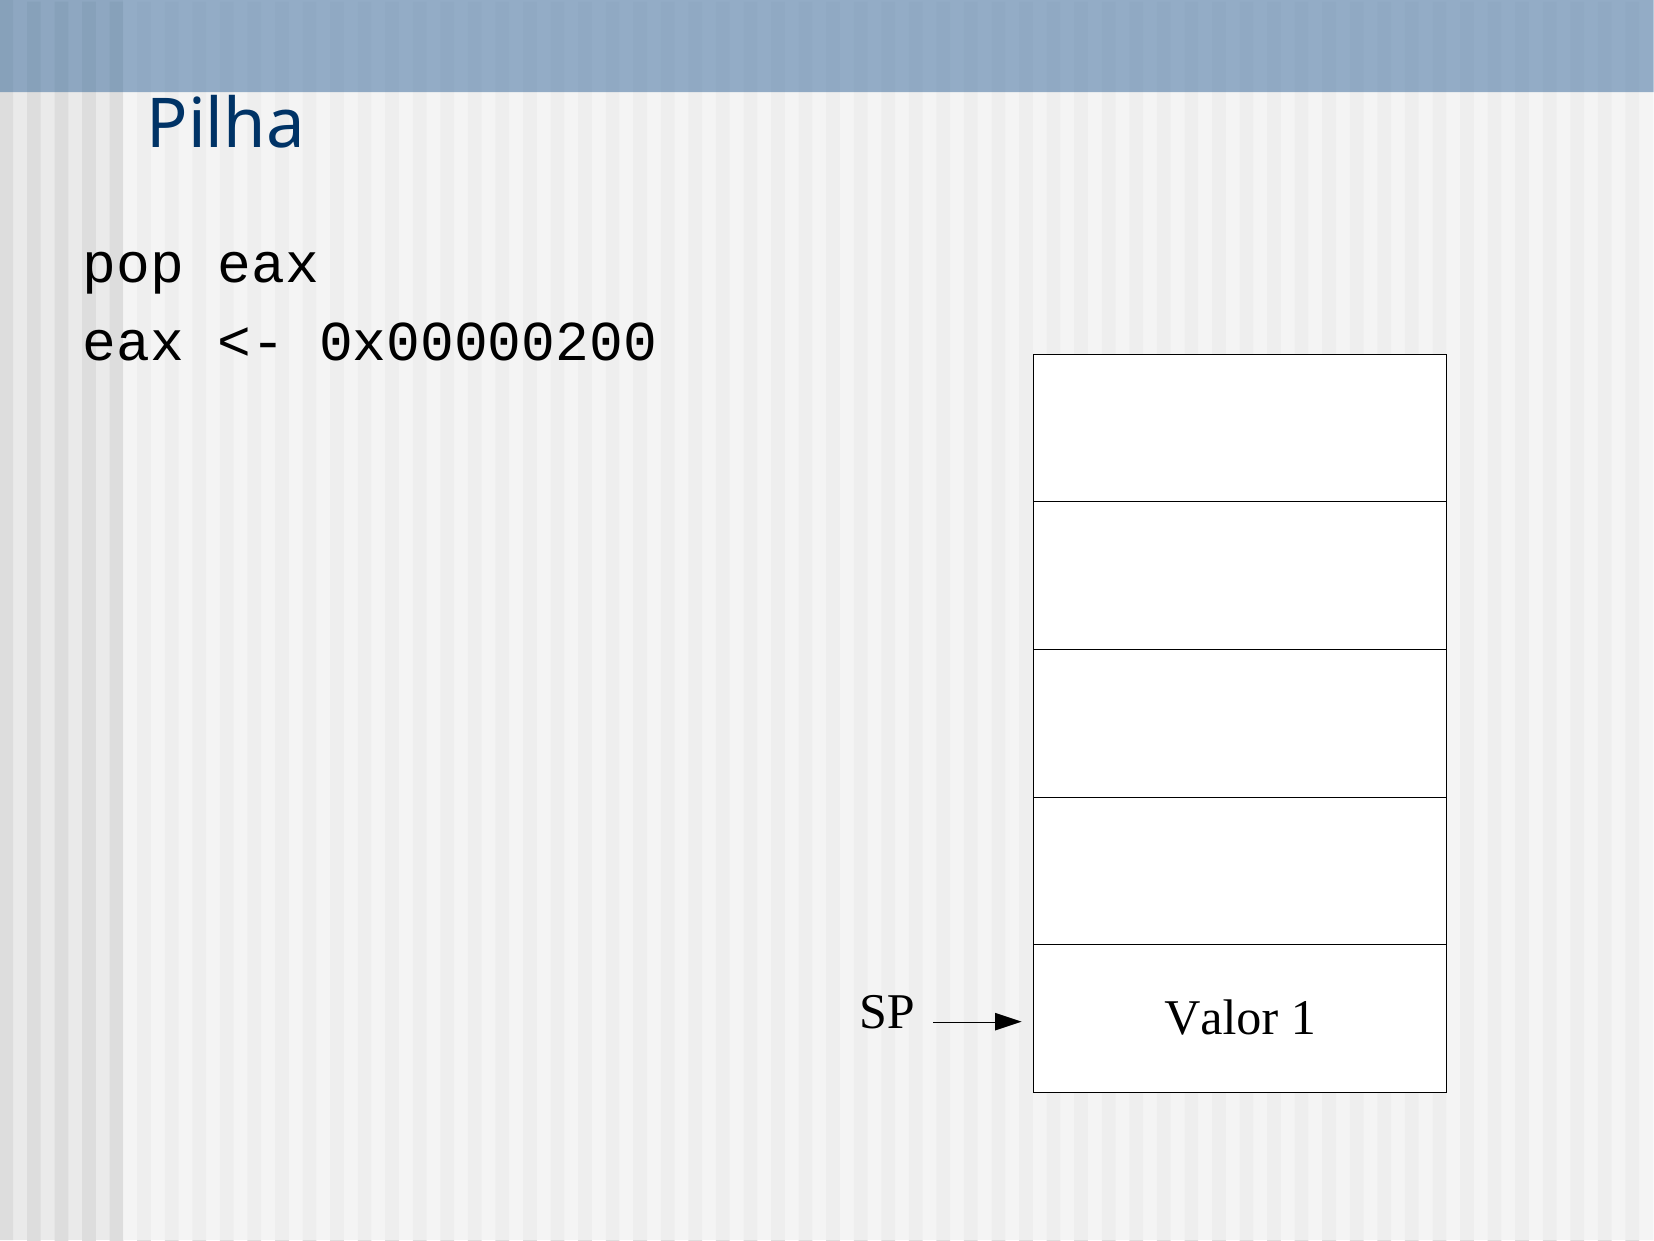

# Pilha
pop eax
eax <- 0x00000200
Valor 1
SP